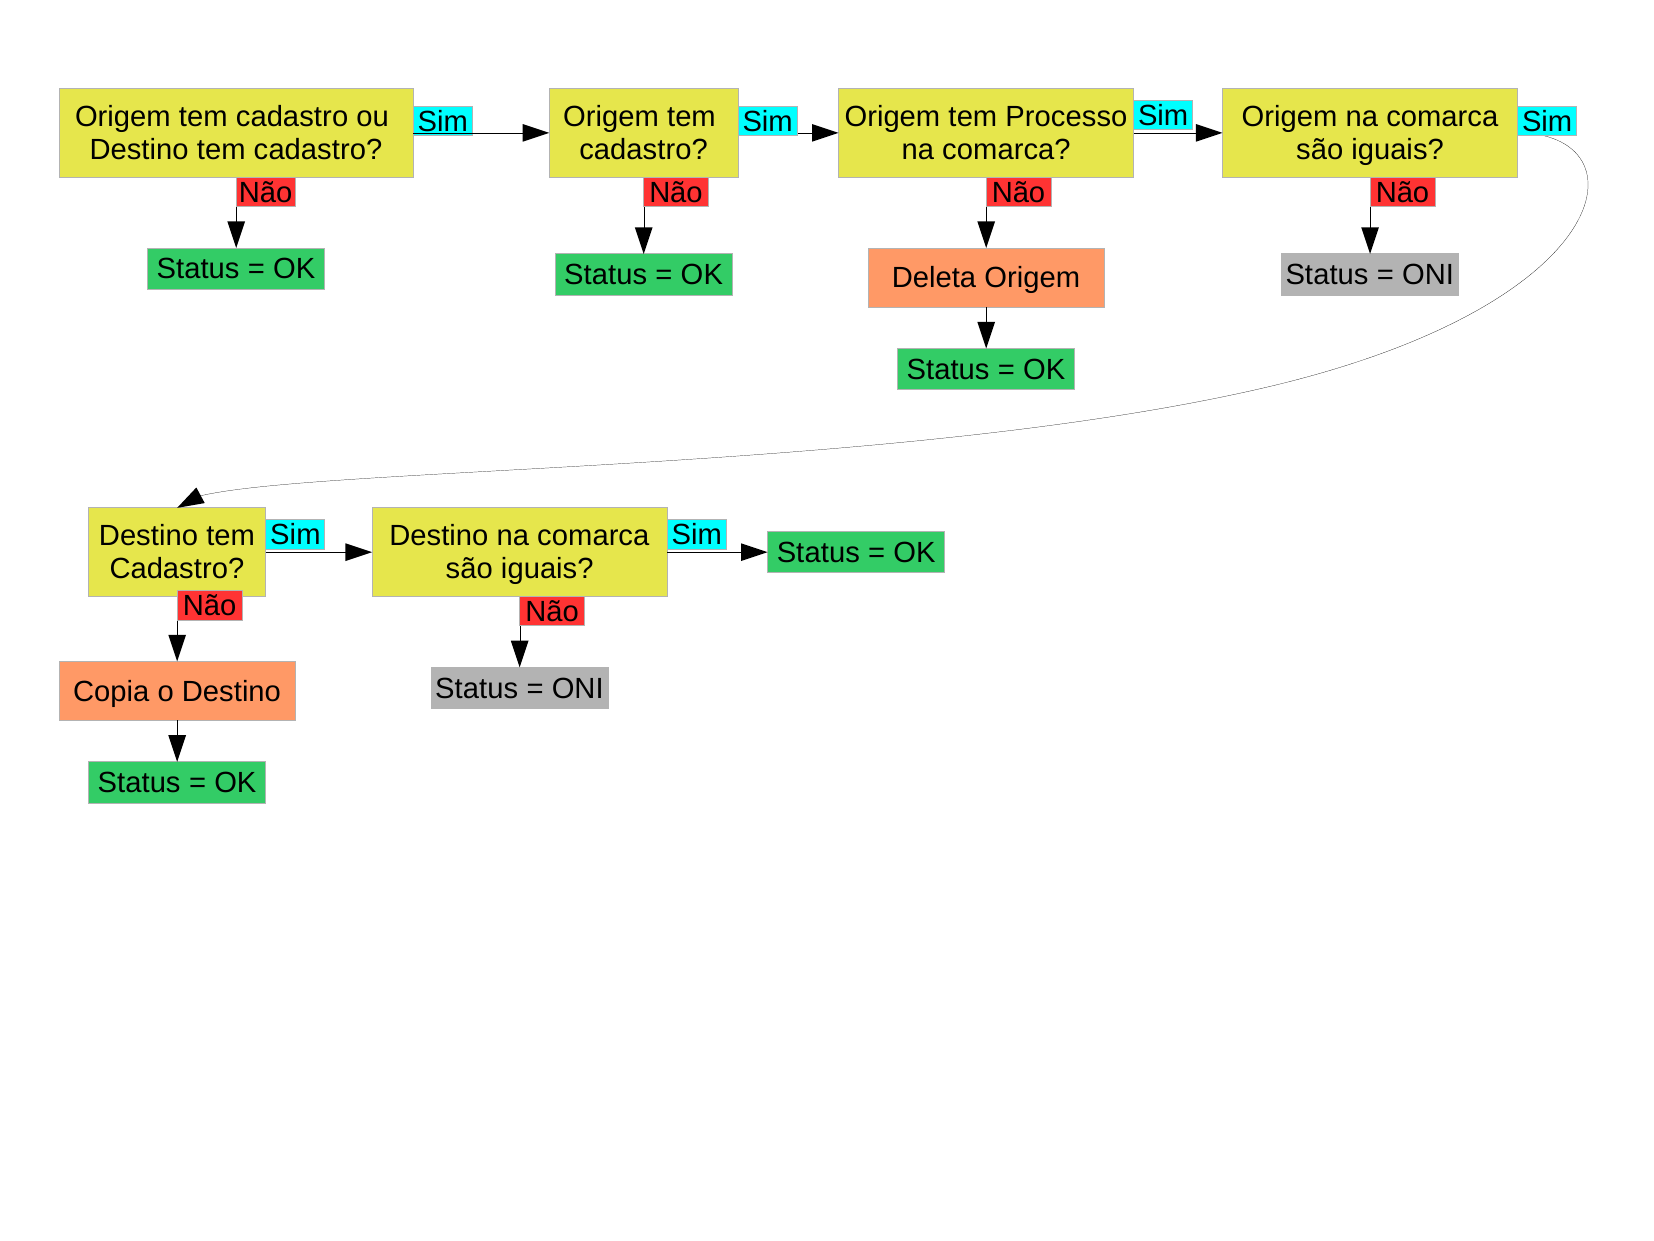

Origem tem cadastro ou
Destino tem cadastro?
Origem tem
cadastro?
Origem tem Processo
na comarca?
Origem na comarca
são iguais?
Sim
Sim
Sim
Sim
Não
Não
Não
Não
Status = OK
Deleta Origem
Status = OK
Status = ONI
Status = OK
Destino tem
Cadastro?
Destino na comarca
são iguais?
Sim
Sim
Status = OK
Não
Não
Copia o Destino
Status = ONI
Status = OK